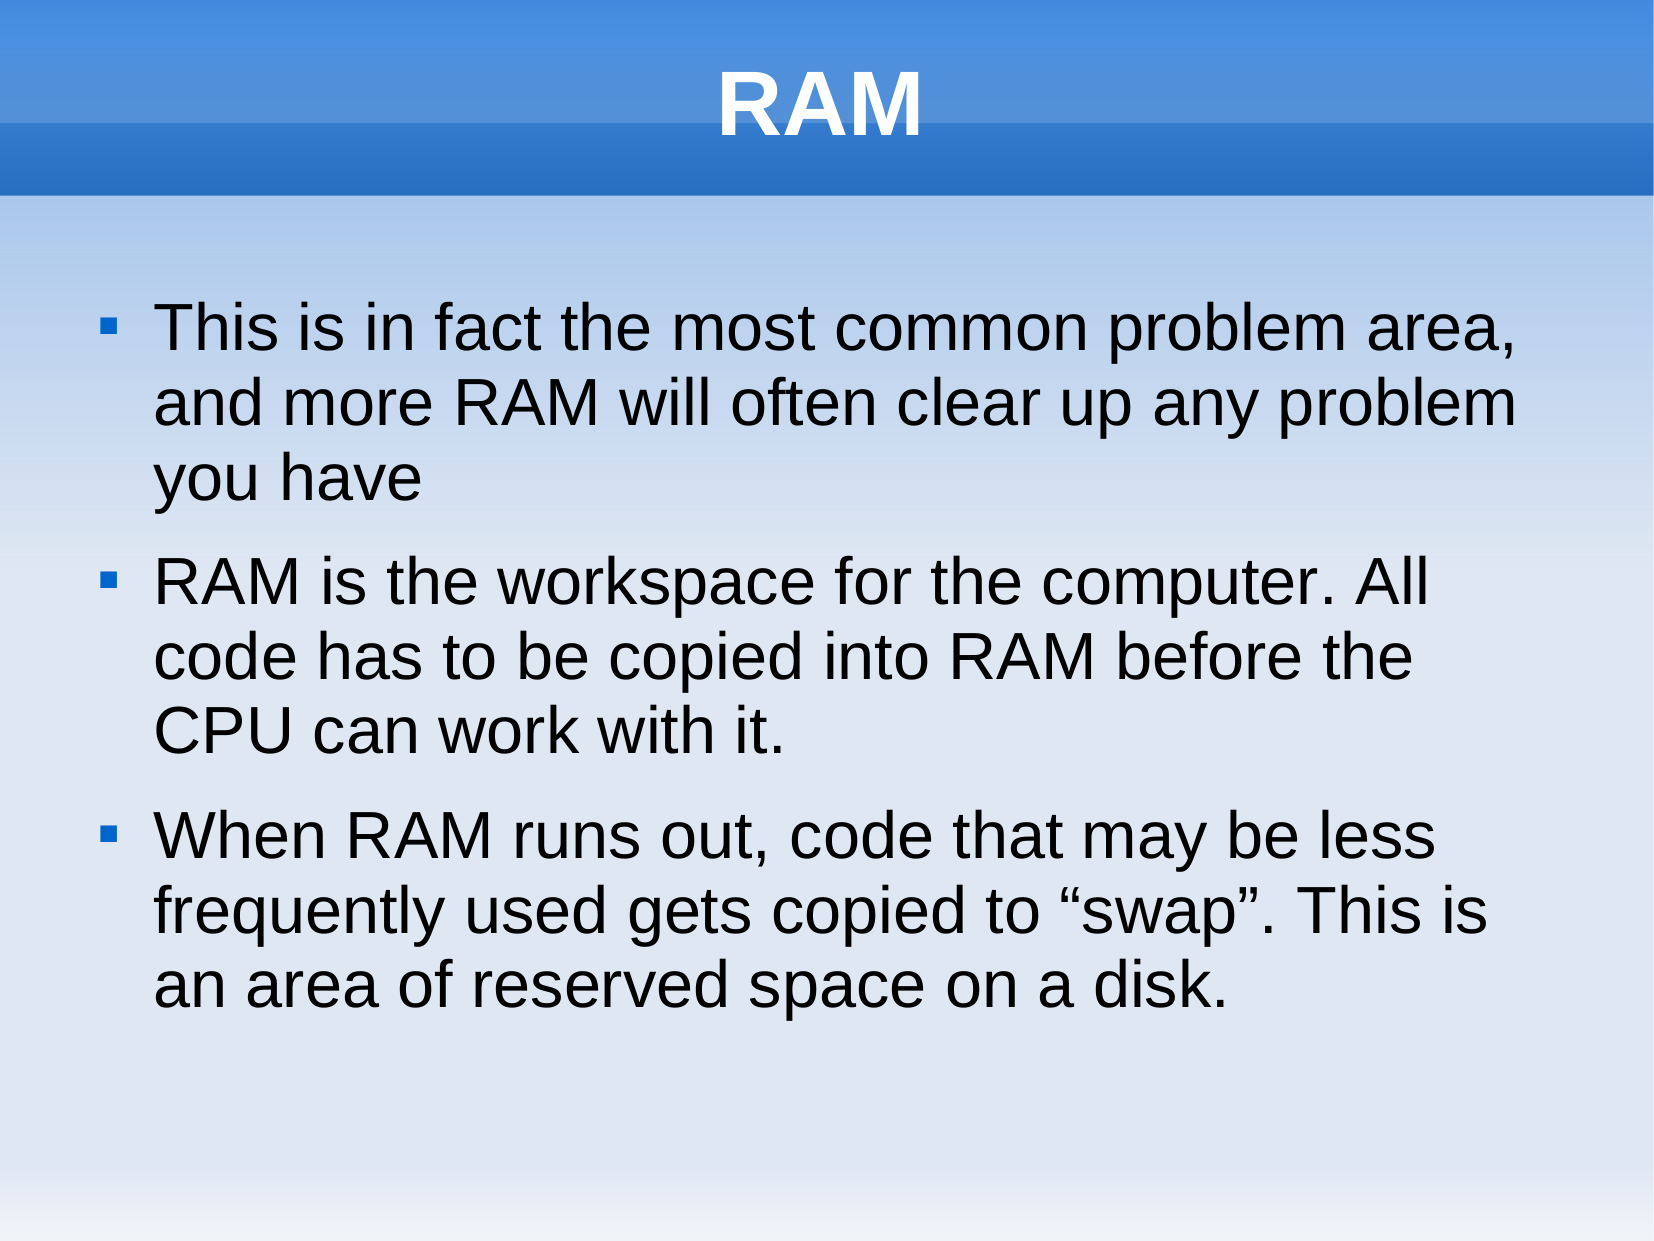

# RAM
This is in fact the most common problem area, and more RAM will often clear up any problem you have
RAM is the workspace for the computer. All code has to be copied into RAM before the CPU can work with it.
When RAM runs out, code that may be less frequently used gets copied to “swap”. This is an area of reserved space on a disk.